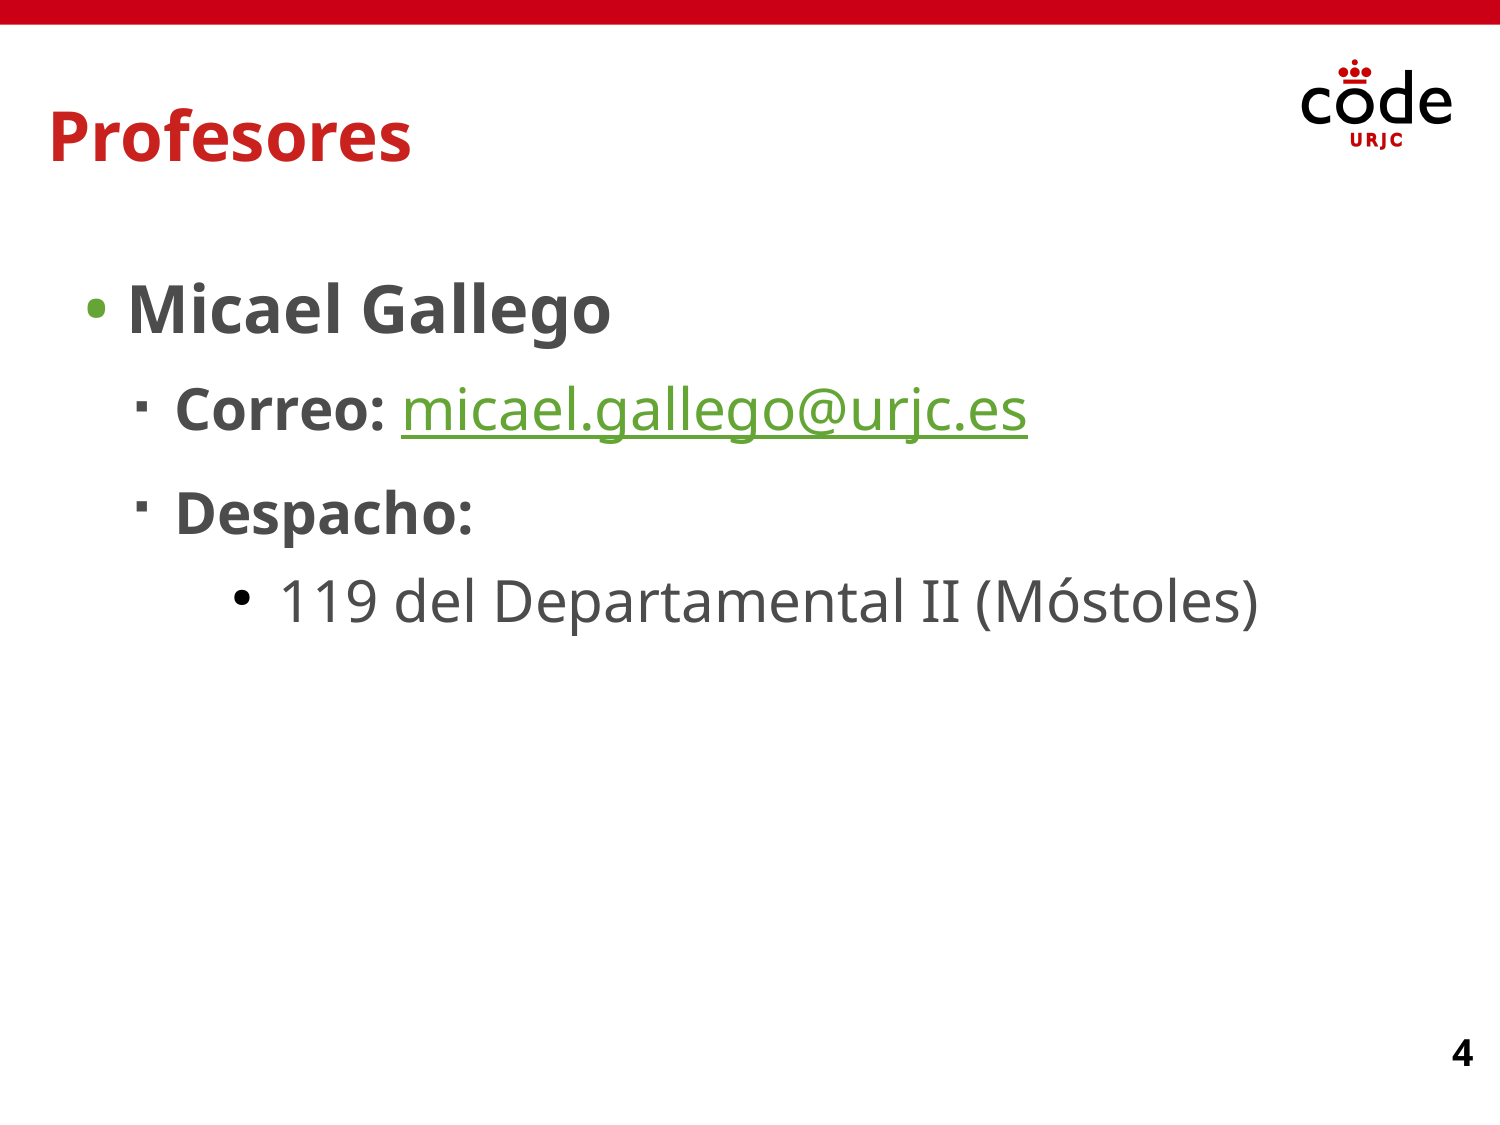

# Profesores
Micael Gallego
Correo: micael.gallego@urjc.es
Despacho:
119 del Departamental II (Móstoles)
4